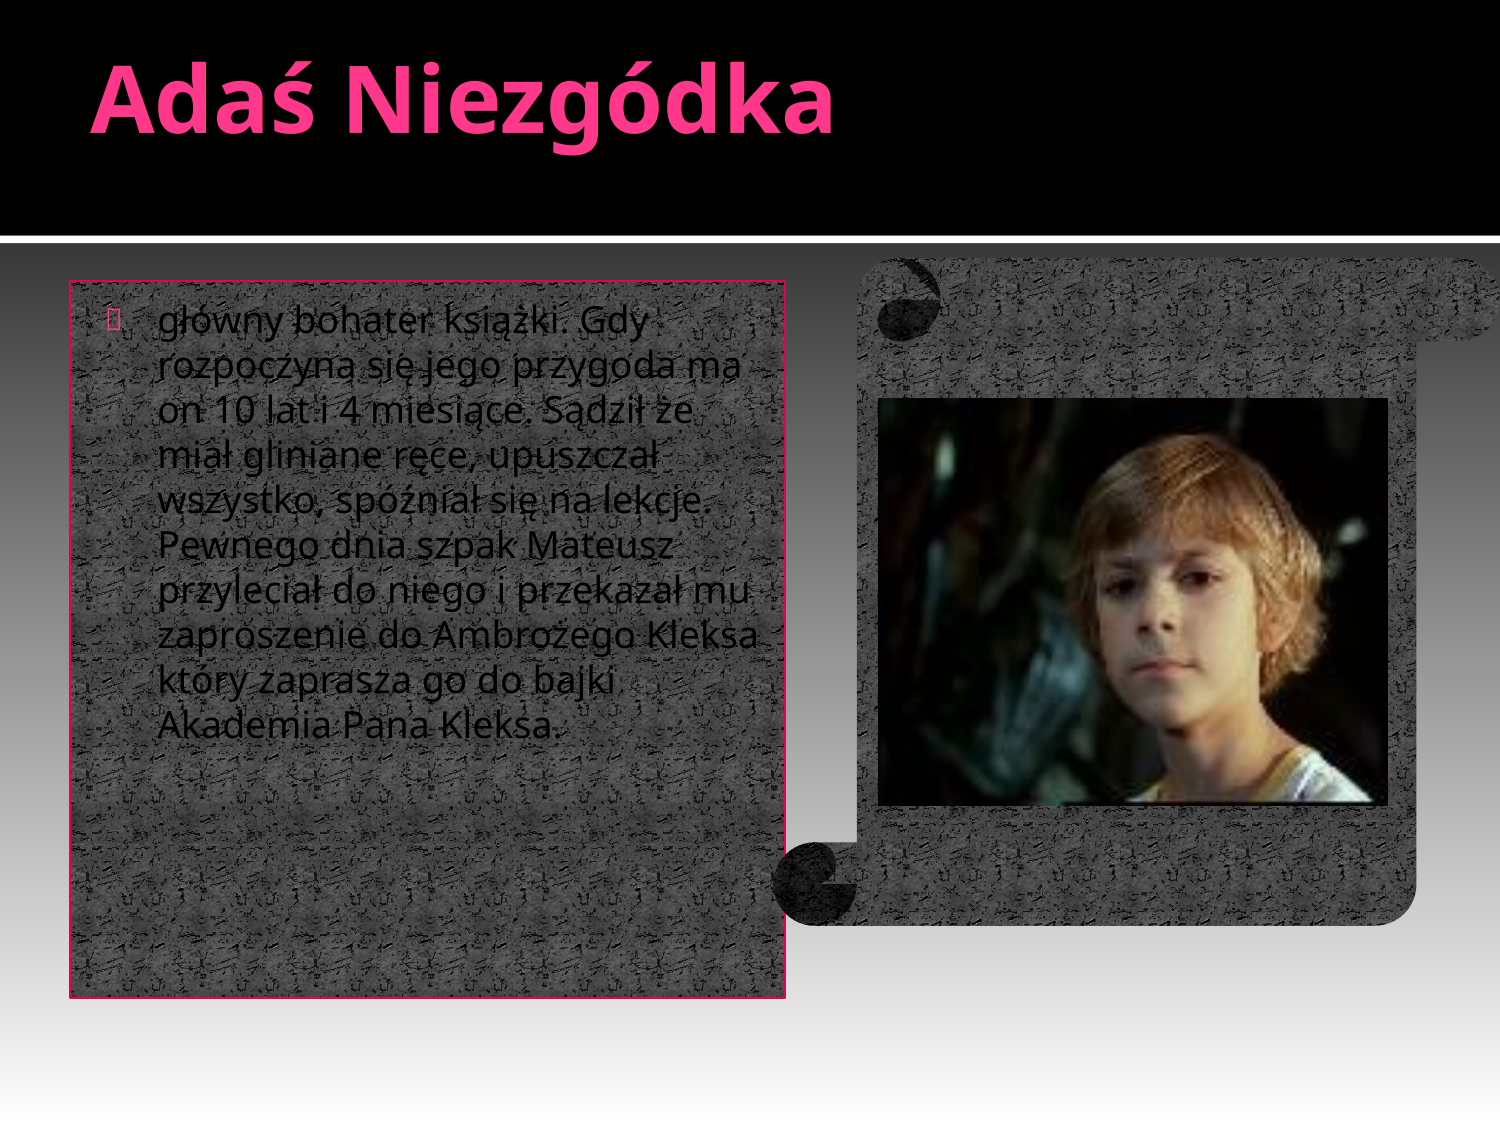

# Adaś Niezgódka
główny bohater książki. Gdy rozpoczyna się jego przygoda ma on 10 lat i 4 miesiące. Sądził że miał gliniane ręce, upuszczał wszystko, spóźniał się na lekcje. Pewnego dnia szpak Mateusz przyleciał do niego i przekazał mu zaproszenie do Ambrożego Kleksa który zaprasza go do bajki Akademia Pana Kleksa.